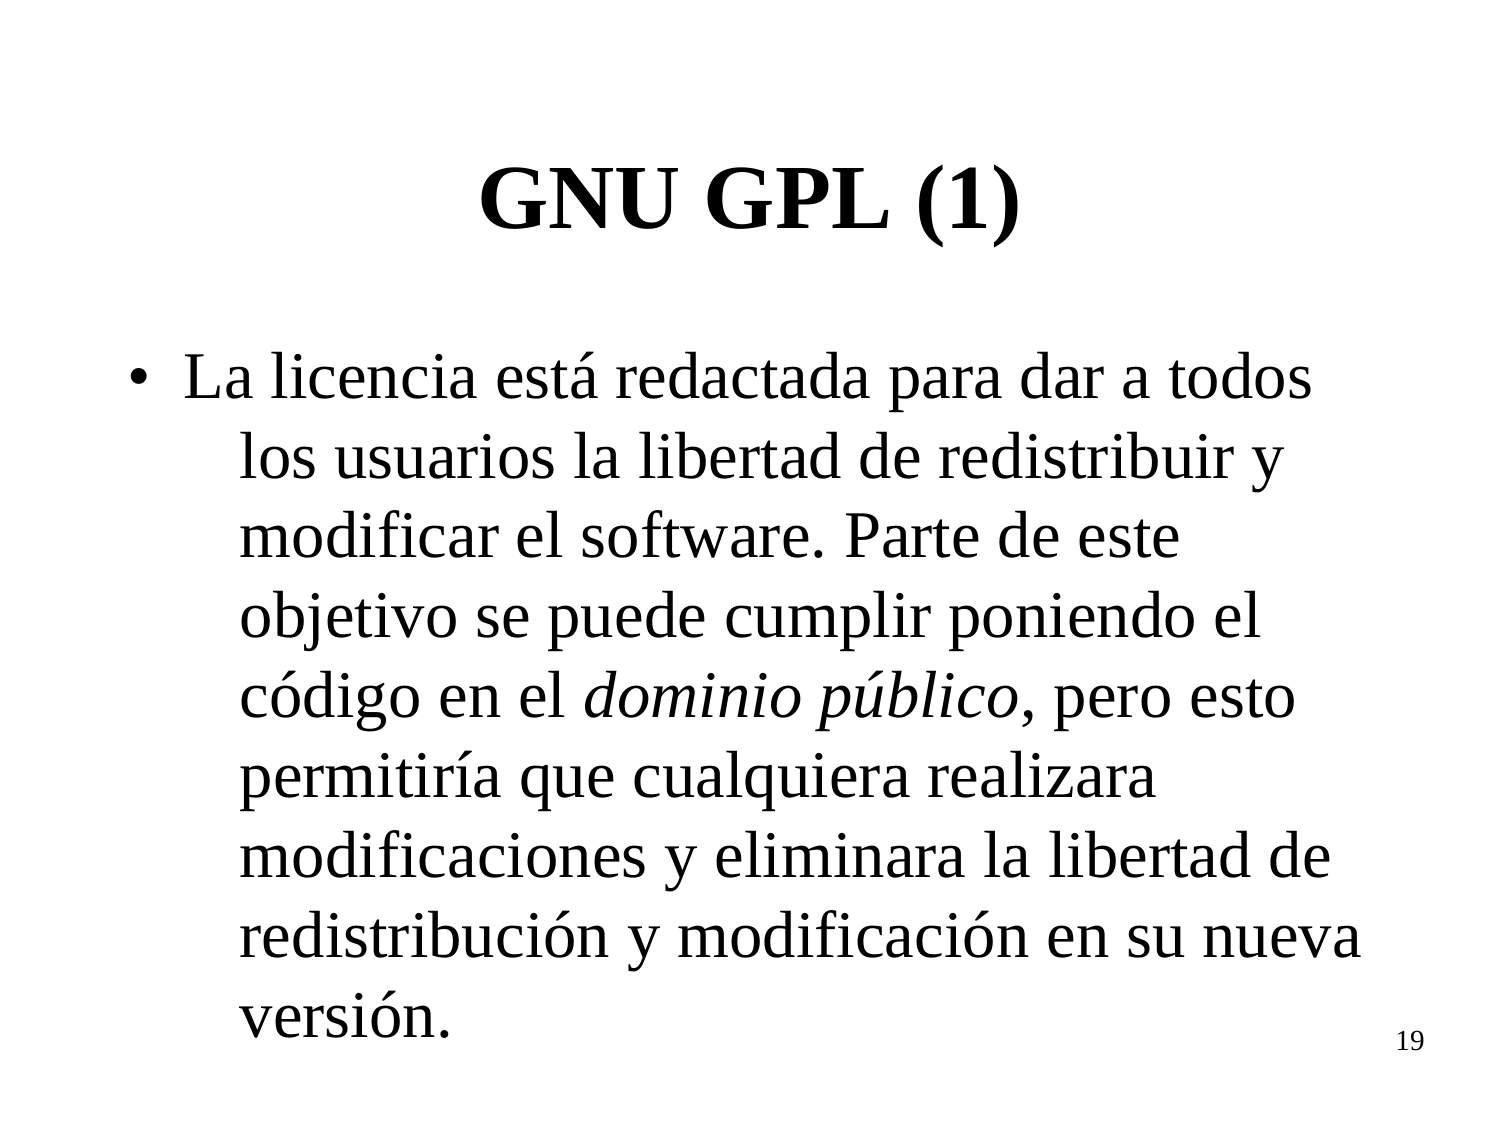

# GNU GPL (1)
La licencia está redactada para dar a todos los usuarios la libertad de redistribuir y modificar el software. Parte de este objetivo se puede cumplir poniendo el código en el dominio público, pero esto permitiría que cualquiera realizara modificaciones y eliminara la libertad de redistribución y modificación en su nueva versión.
19